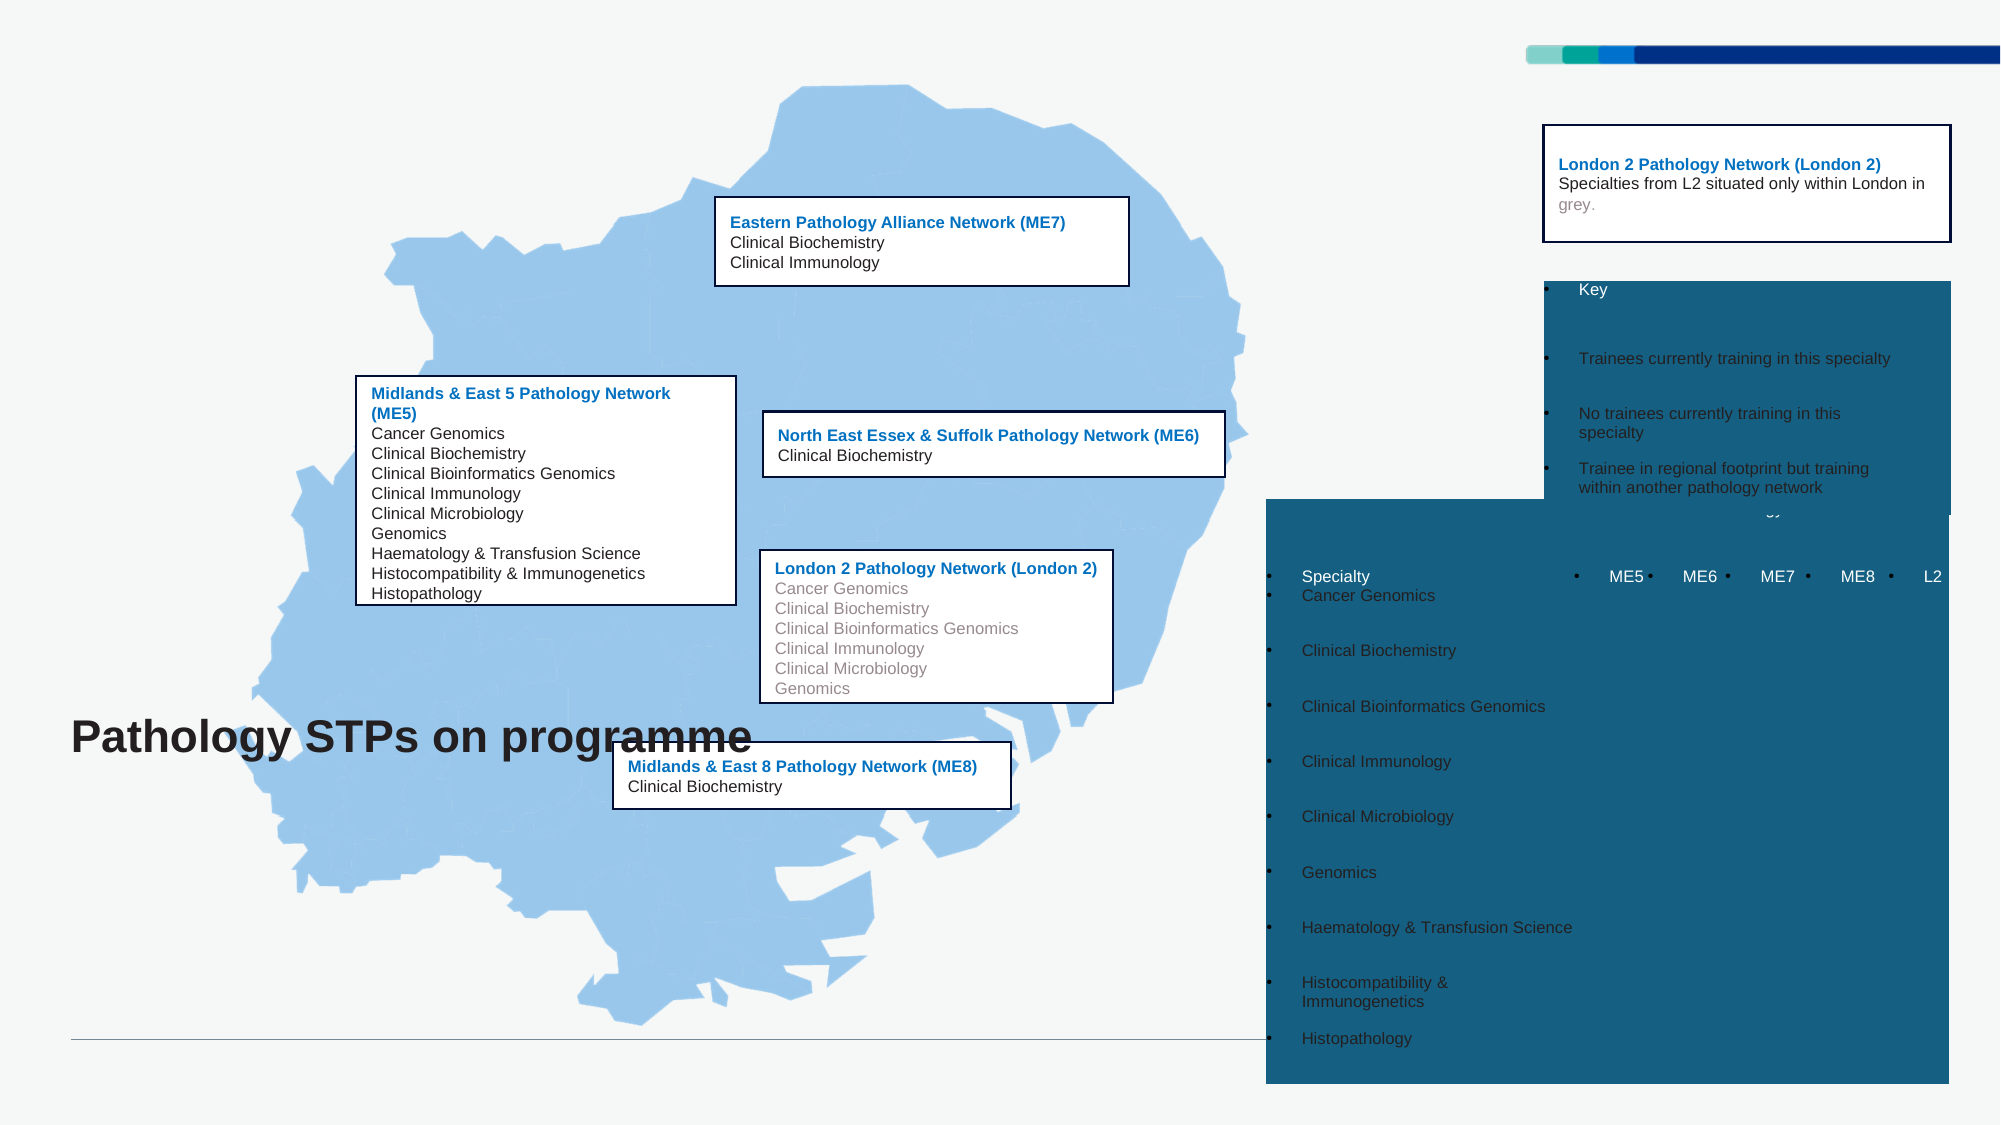

London 2 Pathology Network (London 2)
Specialties from L2 situated only within London in grey.
Eastern Pathology Alliance Network (ME7)
Clinical Biochemistry
Clinical Immunology
| Key | |
| --- | --- |
| Trainees currently training in this specialty | |
| No trainees currently training in this specialty | |
| Trainee in regional footprint but training within another pathology network | |
Midlands & East 5 Pathology Network (ME5)
Cancer Genomics
Clinical Biochemistry
Clinical Bioinformatics Genomics
Clinical Immunology
Clinical Microbiology
Genomics
Haematology & Transfusion Science
Histocompatibility & Immunogenetics
Histopathology
North East Essex & Suffolk Pathology Network (ME6)
Clinical Biochemistry
# Pathology STPs on programme
| | Pathology Network | | | | |
| --- | --- | --- | --- | --- | --- |
| Specialty | ME5 | ME6 | ME7 | ME8 | L2 |
| Cancer Genomics | | | | | |
| Clinical Biochemistry | | | | | |
| Clinical Bioinformatics Genomics | | | | | |
| Clinical Immunology | | | | | |
| Clinical Microbiology | | | | | |
| Genomics | | | | | |
| Haematology & Transfusion Science | | | | | |
| Histocompatibility & Immunogenetics | | | | | |
| Histopathology | | | | | |
London 2 Pathology Network (London 2)
Cancer Genomics
Clinical Biochemistry
Clinical Bioinformatics Genomics
Clinical Immunology
Clinical Microbiology
Genomics
Midlands & East 8 Pathology Network (ME8)
Clinical Biochemistry